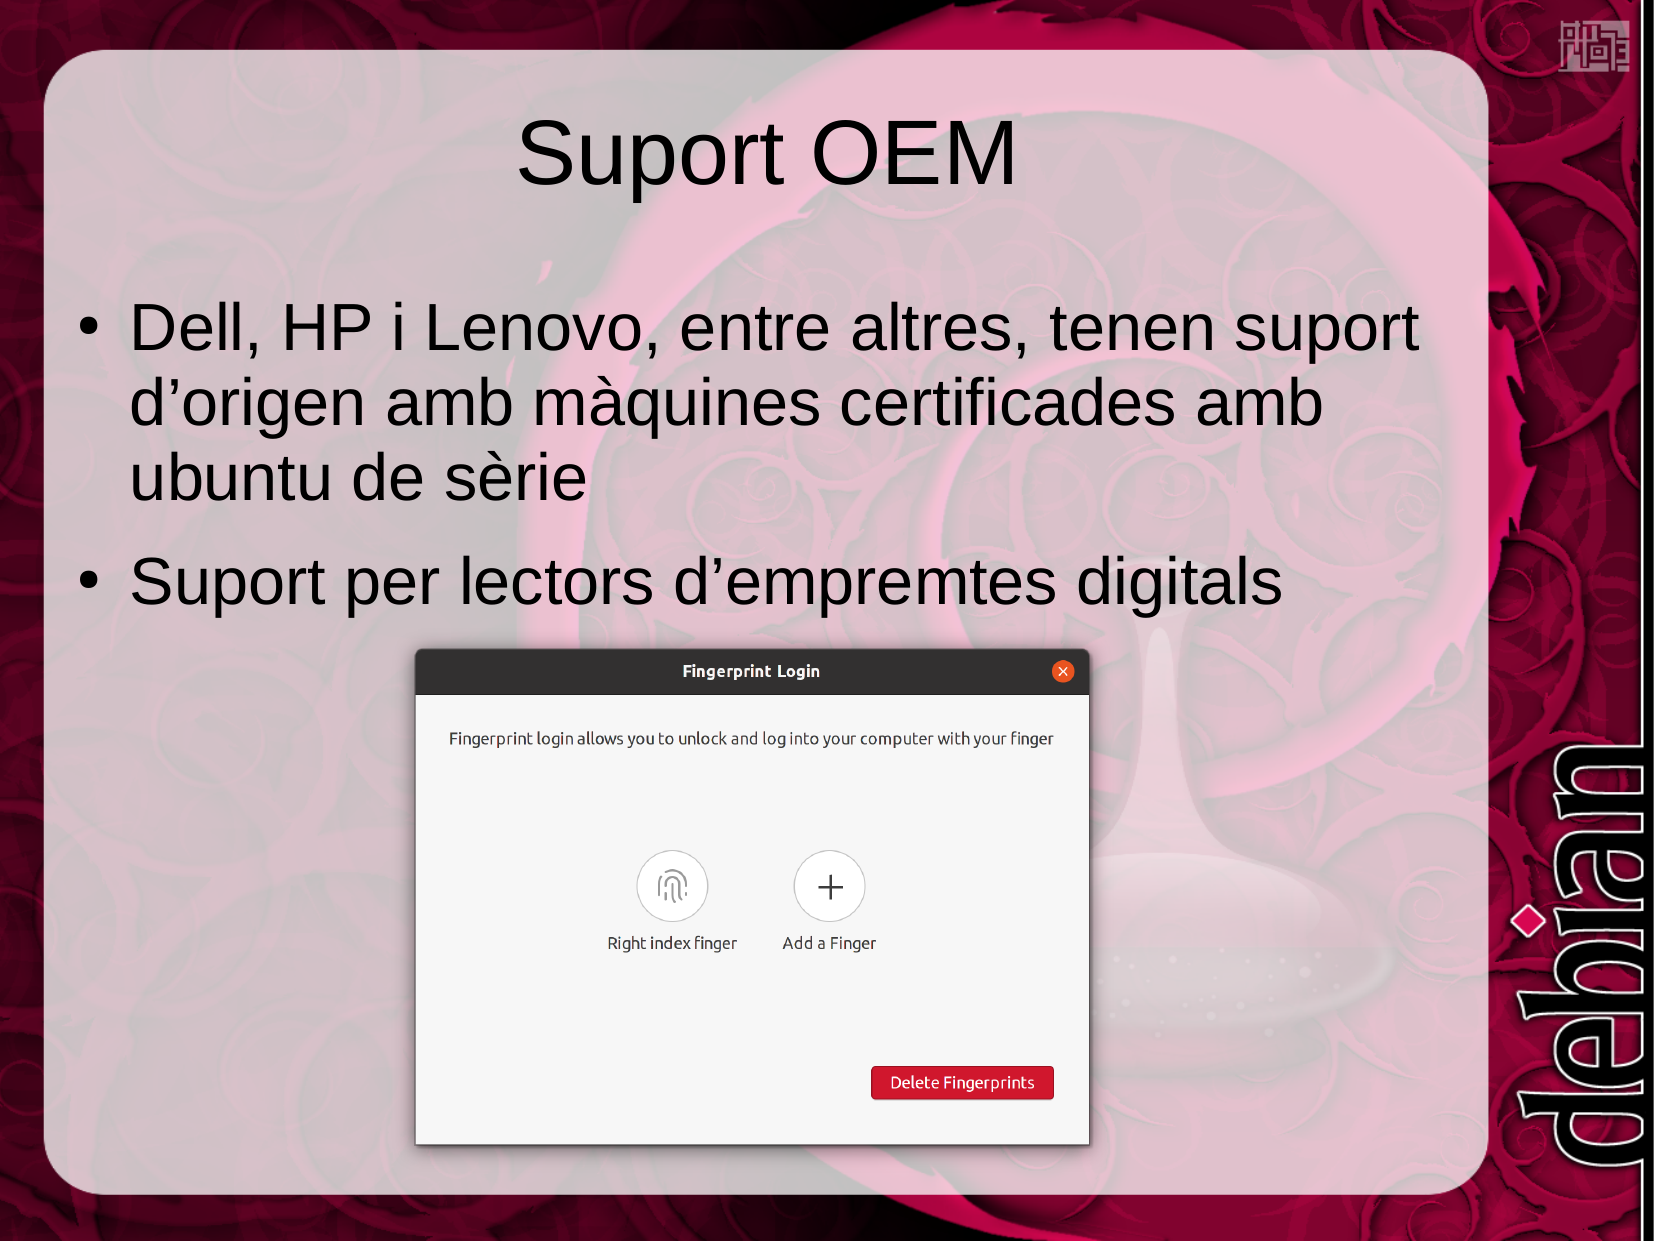

# Suport OEM
Dell, HP i Lenovo, entre altres, tenen suport d’origen amb màquines certificades amb ubuntu de sèrie
Suport per lectors d’empremtes digitals